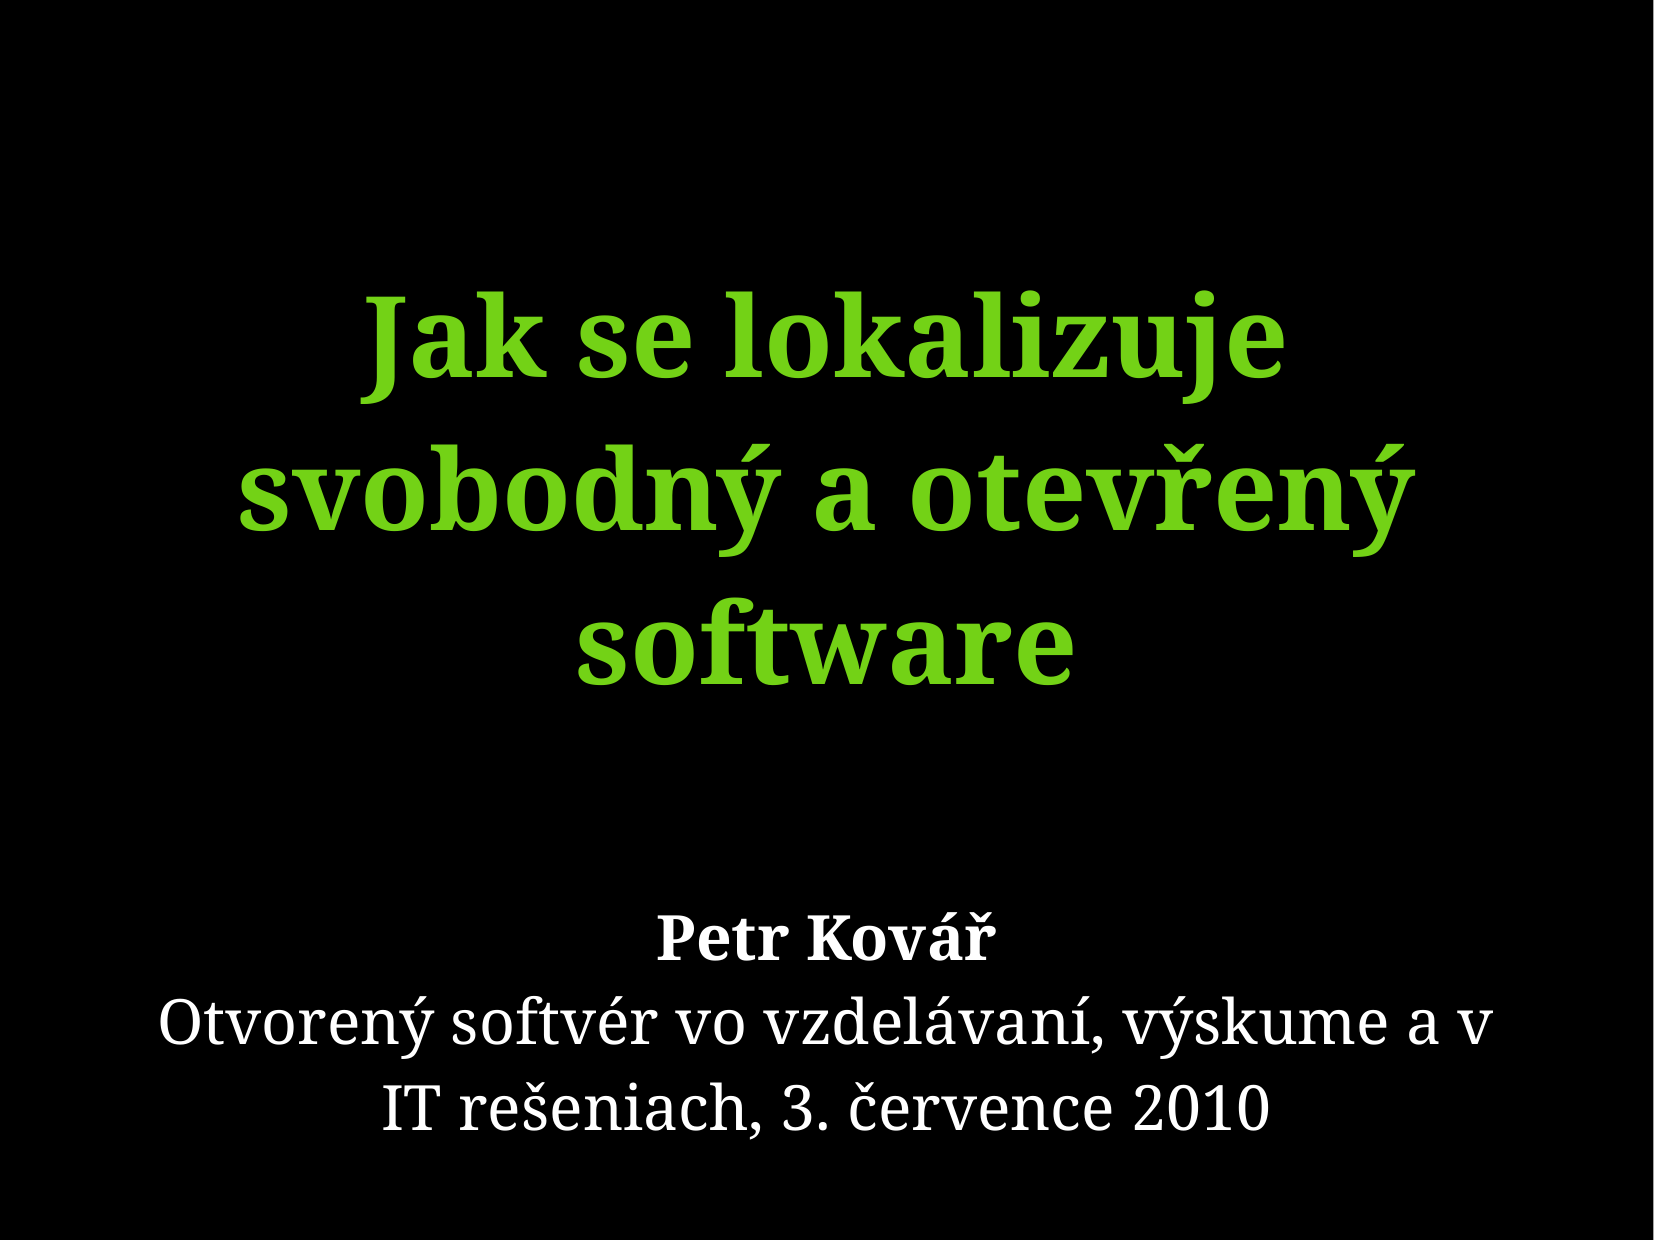

Jak se lokalizuje svobodný a otevřený software
Petr Kovář
Otvorený softvér vo vzdelávaní, výskume a v IT rešeniach, 3. července 2010